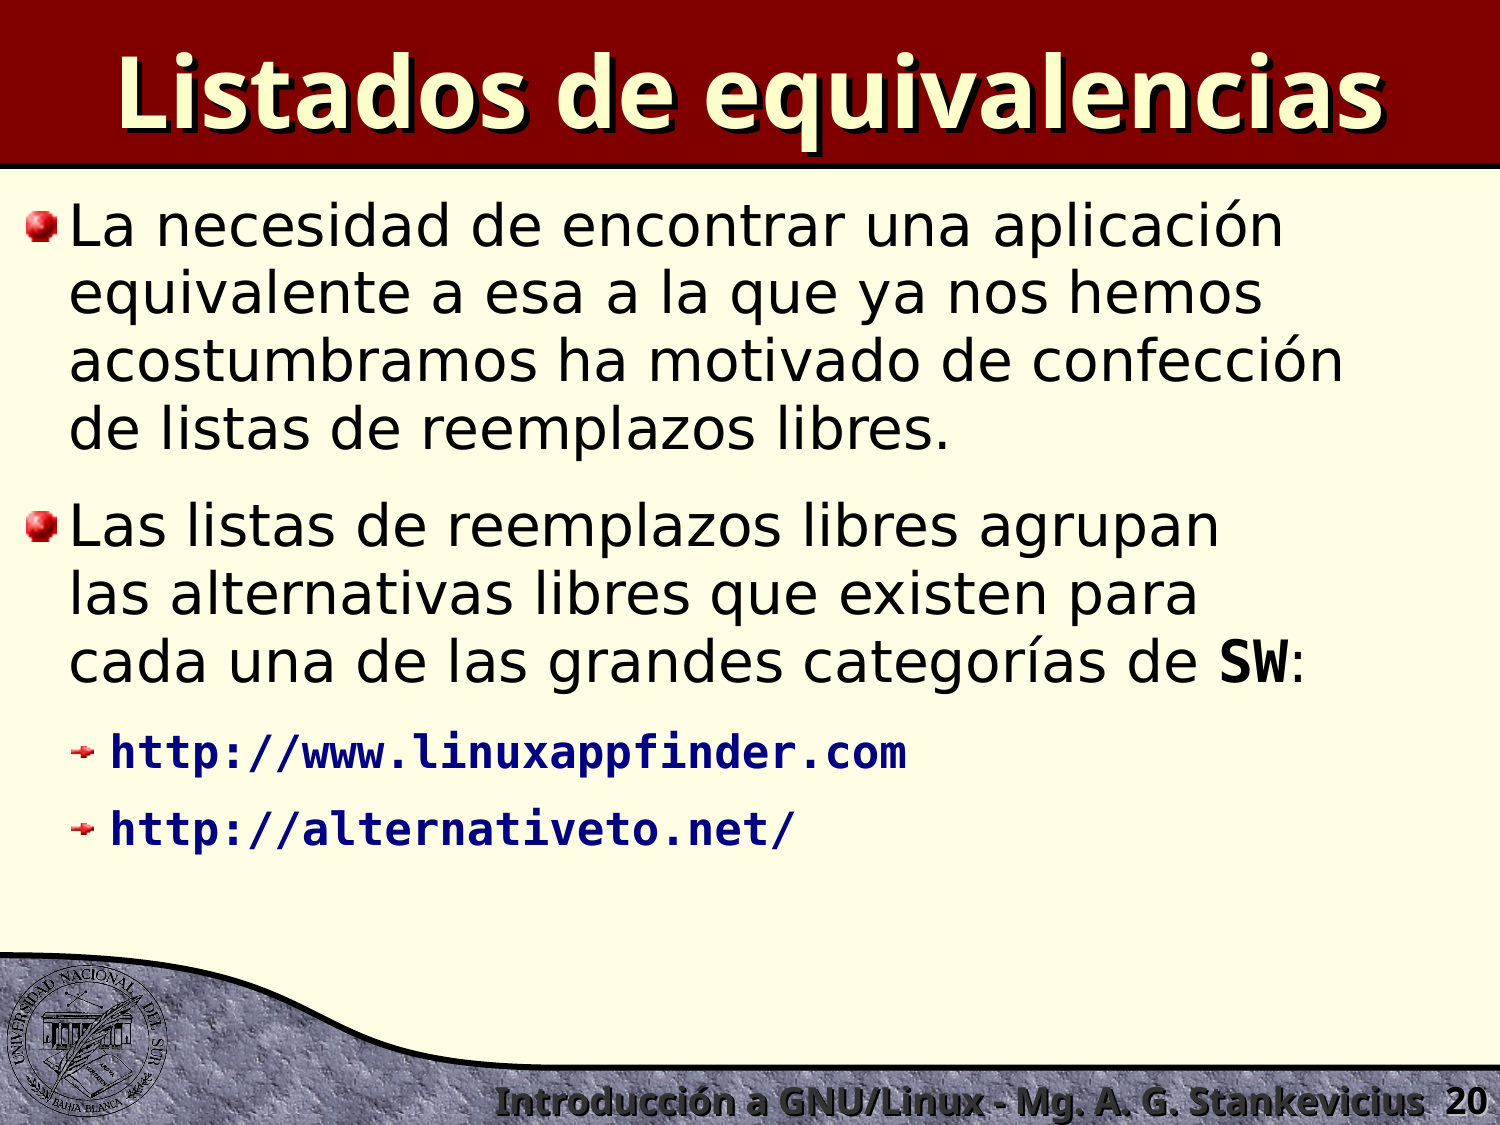

# Listados de equivalencias
La necesidad de encontrar una aplicación equivalente a esa a la que ya nos hemos acostumbramos ha motivado de confección
de listas de reemplazos libres.
Las listas de reemplazos libres agrupan
las alternativas libres que existen para
cada una de las grandes categorías de SW:
http://www.linuxappfinder.com
http://alternativeto.net/
20